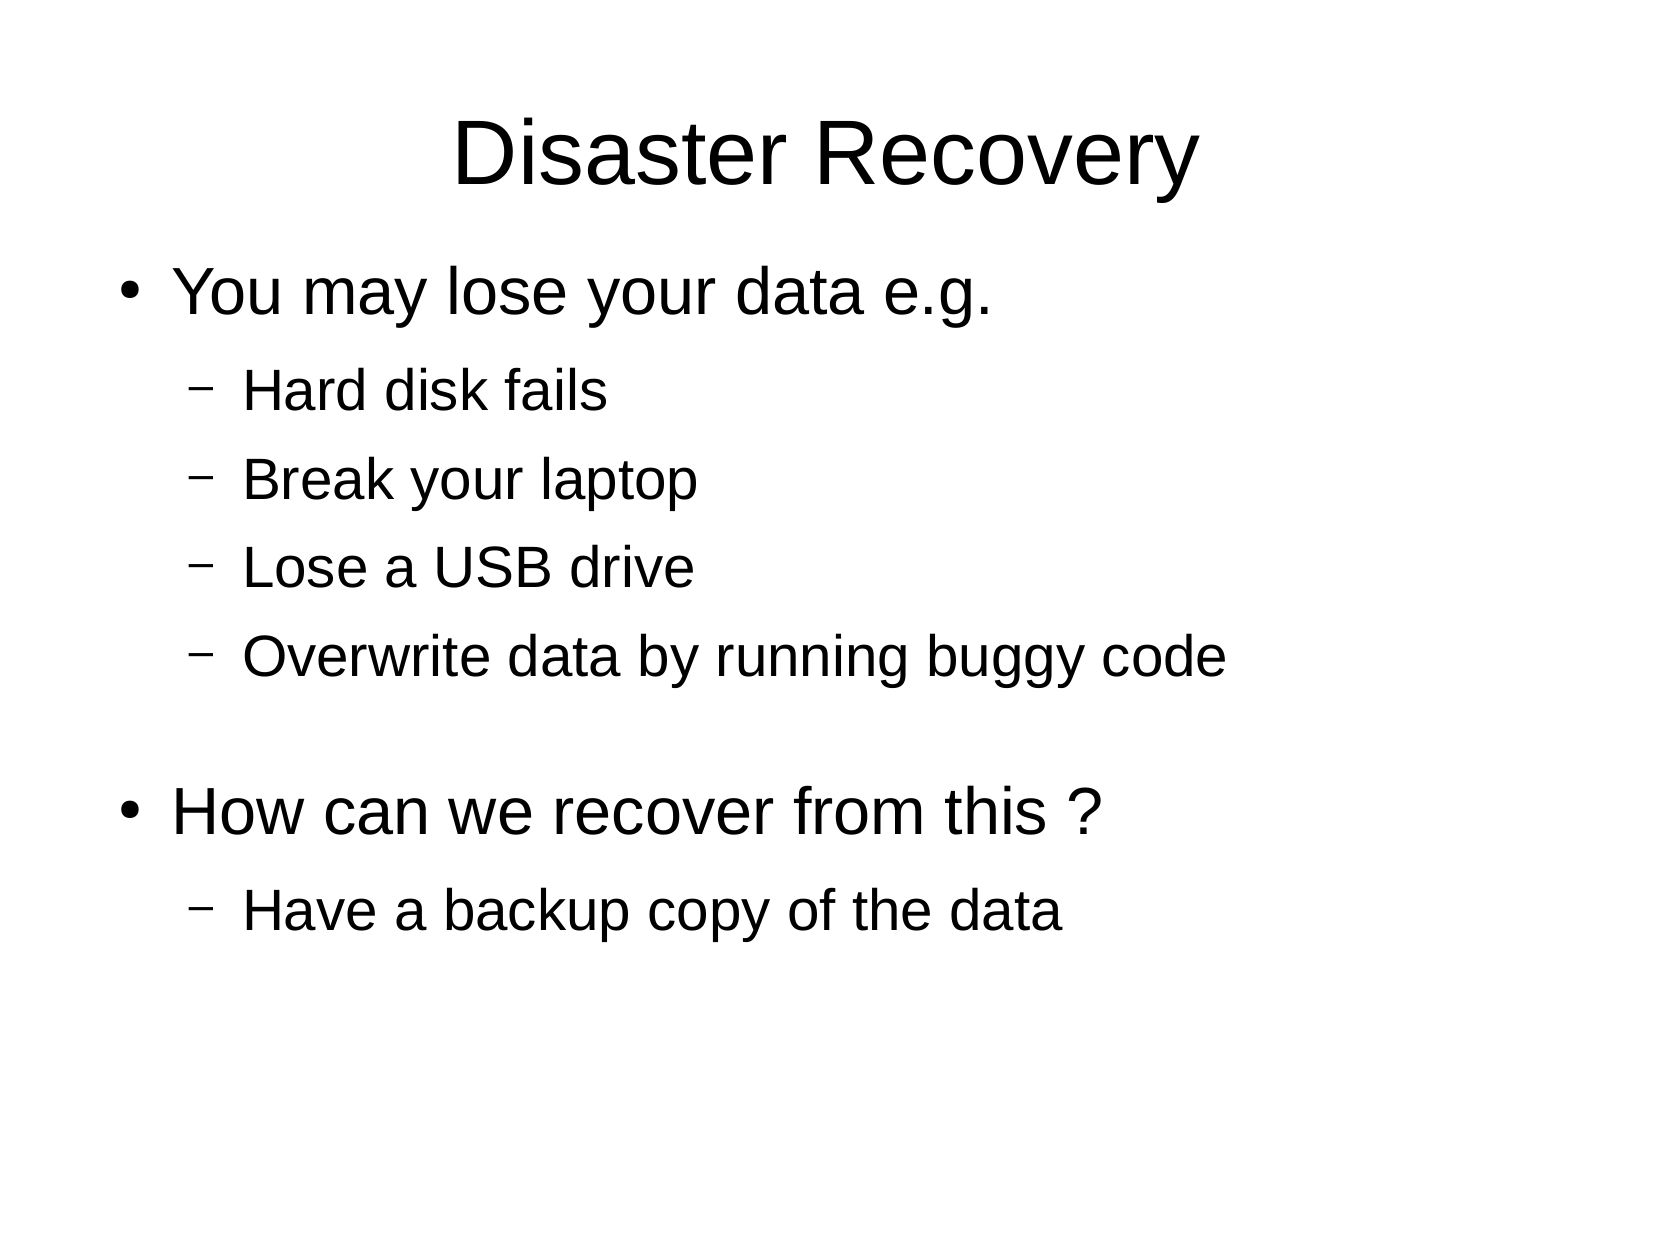

# Disaster Recovery
You may lose your data e.g.
Hard disk fails
Break your laptop
Lose a USB drive
Overwrite data by running buggy code
How can we recover from this ?
Have a backup copy of the data